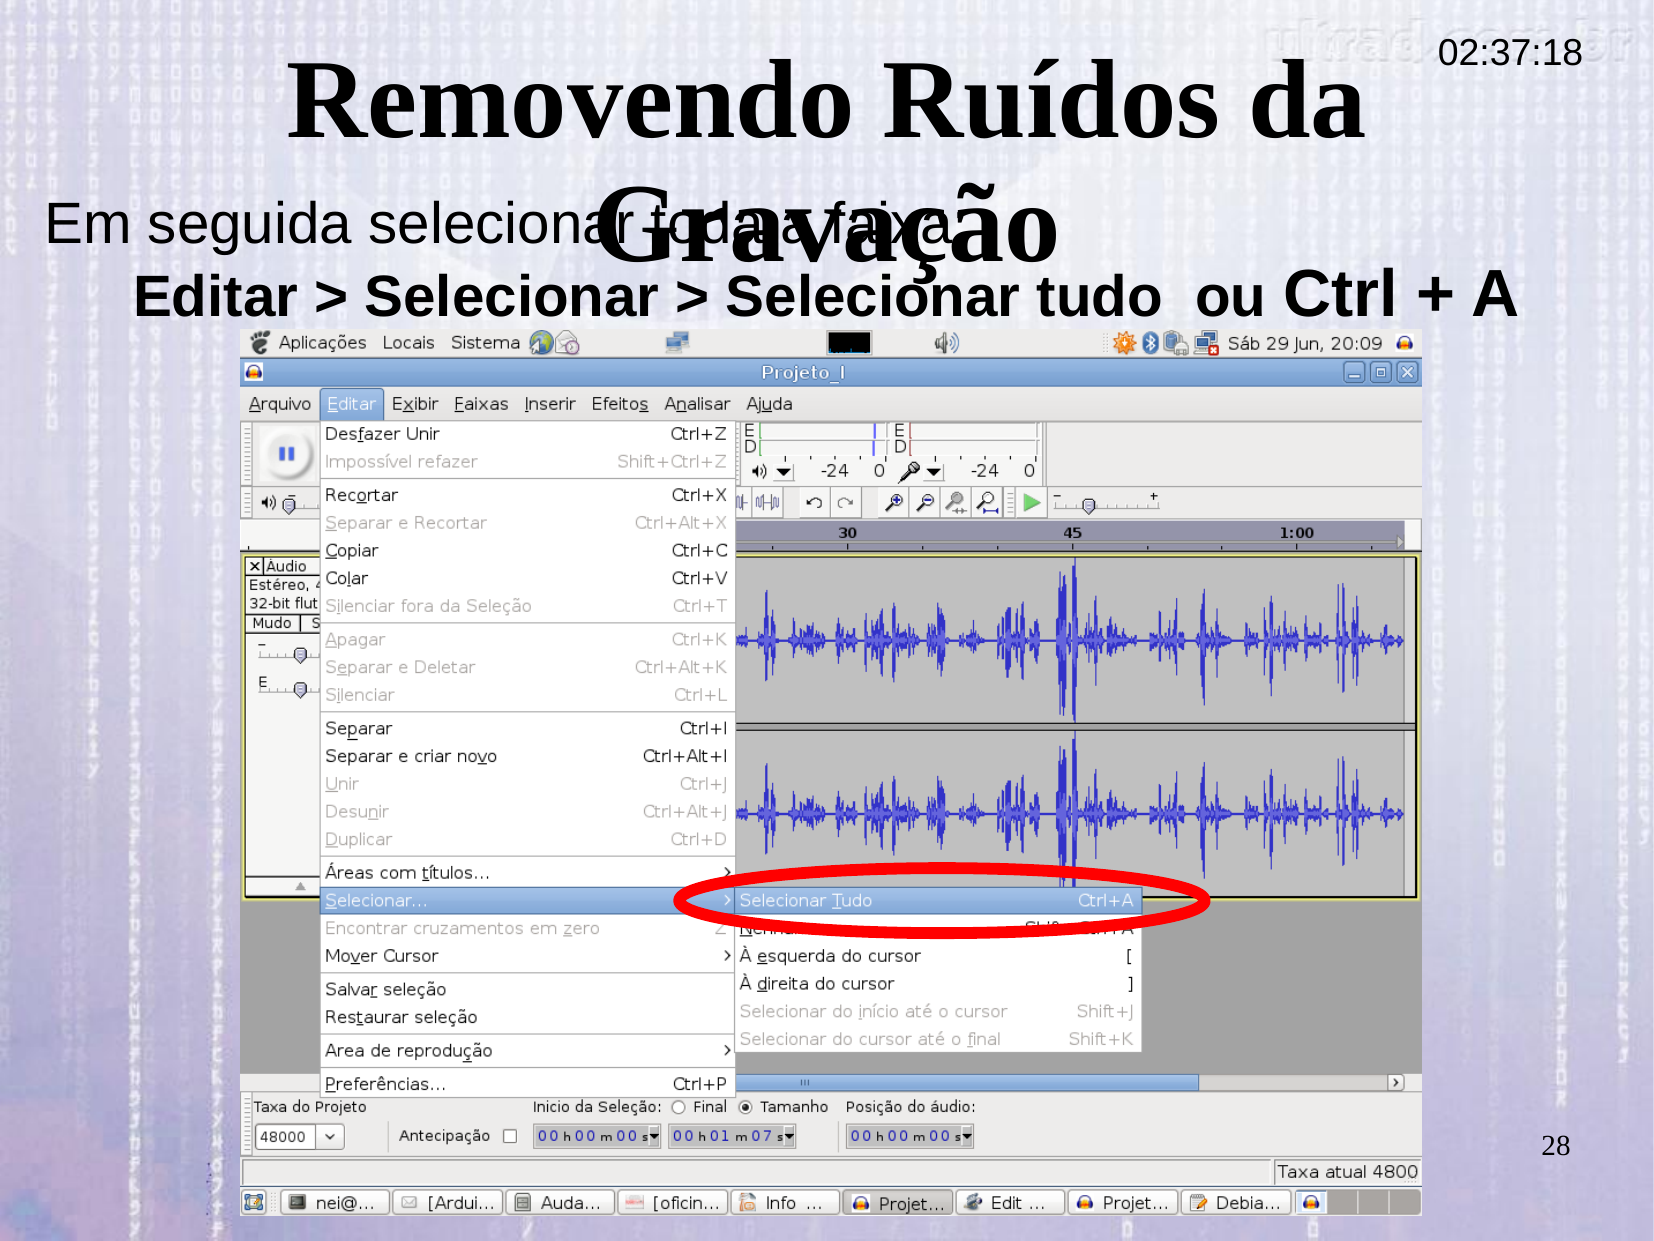

02:22:19
Removendo Ruídos da Gravação
Em seguida selecionar toda a faixa:
Editar > Selecionar > Selecionar tudo ou Ctrl + A
28